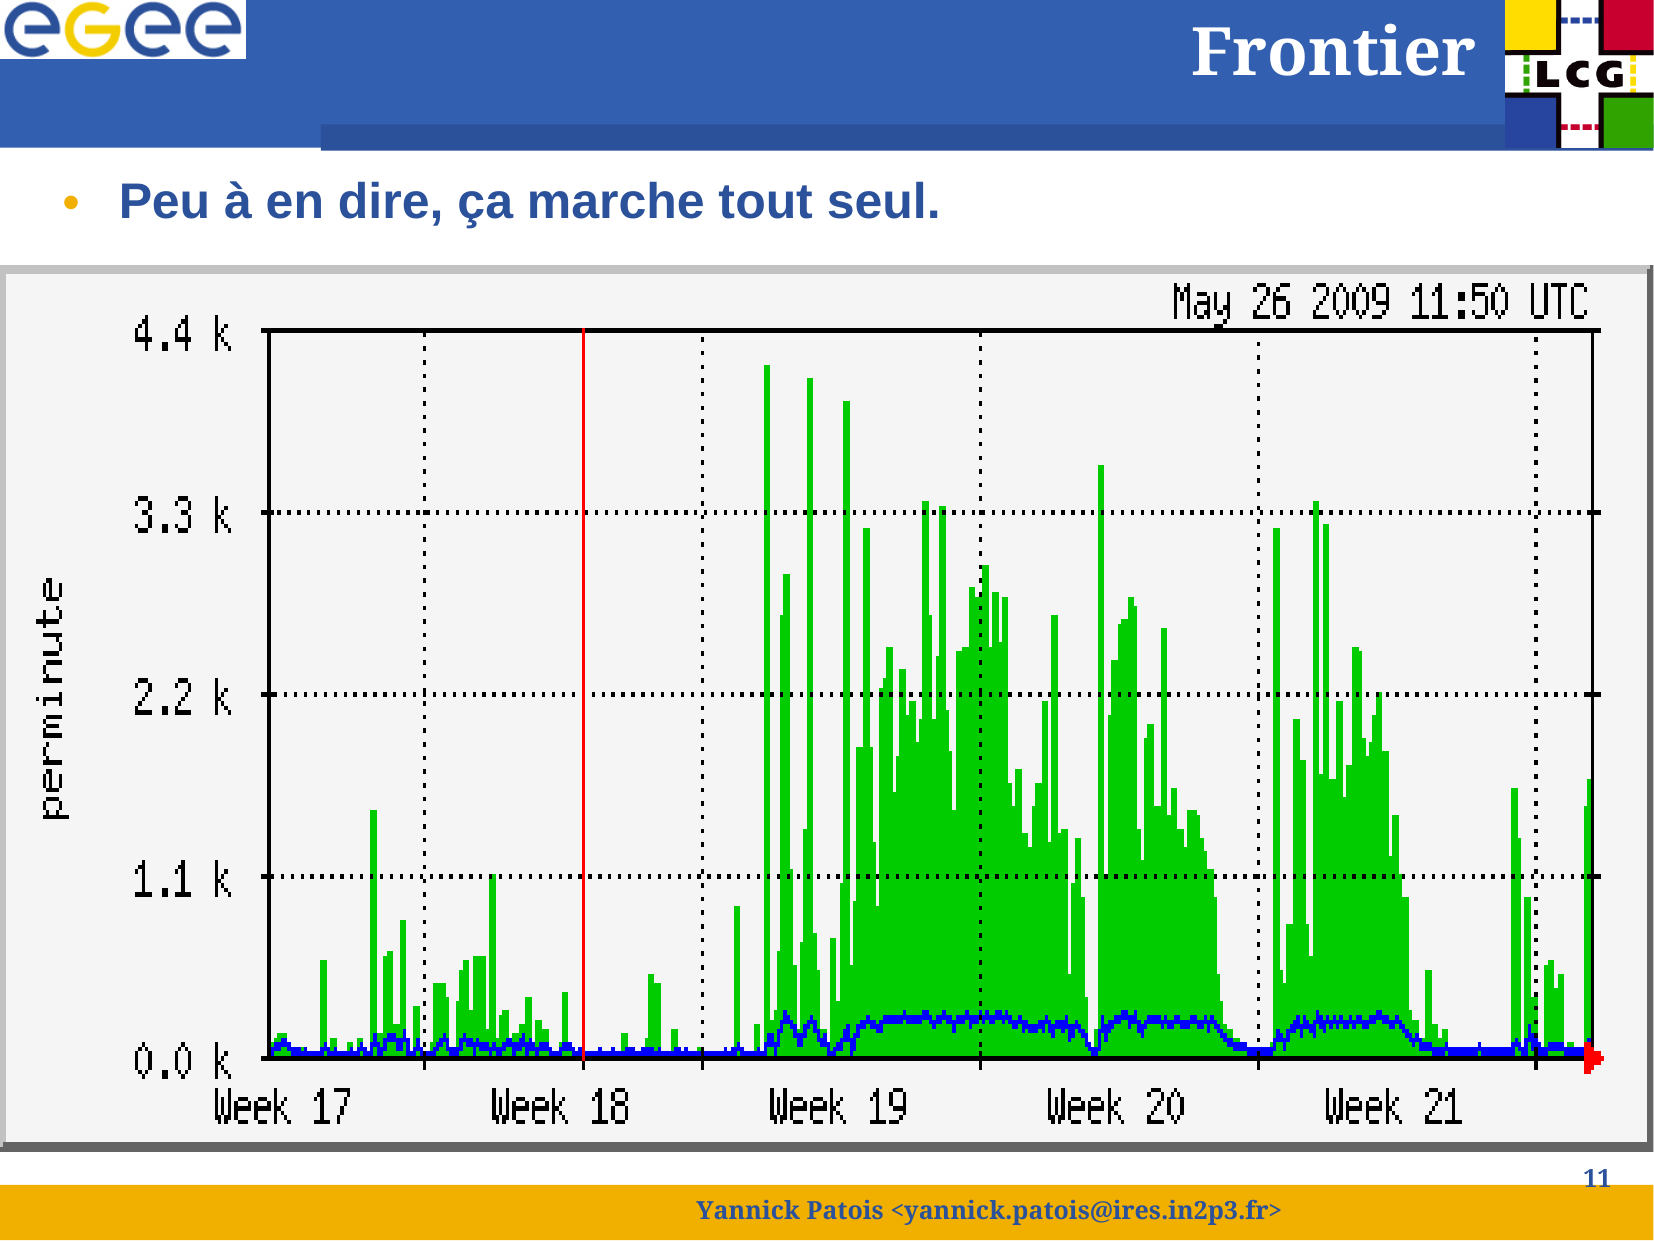

# Frontier
Peu à en dire, ça marche tout seul.